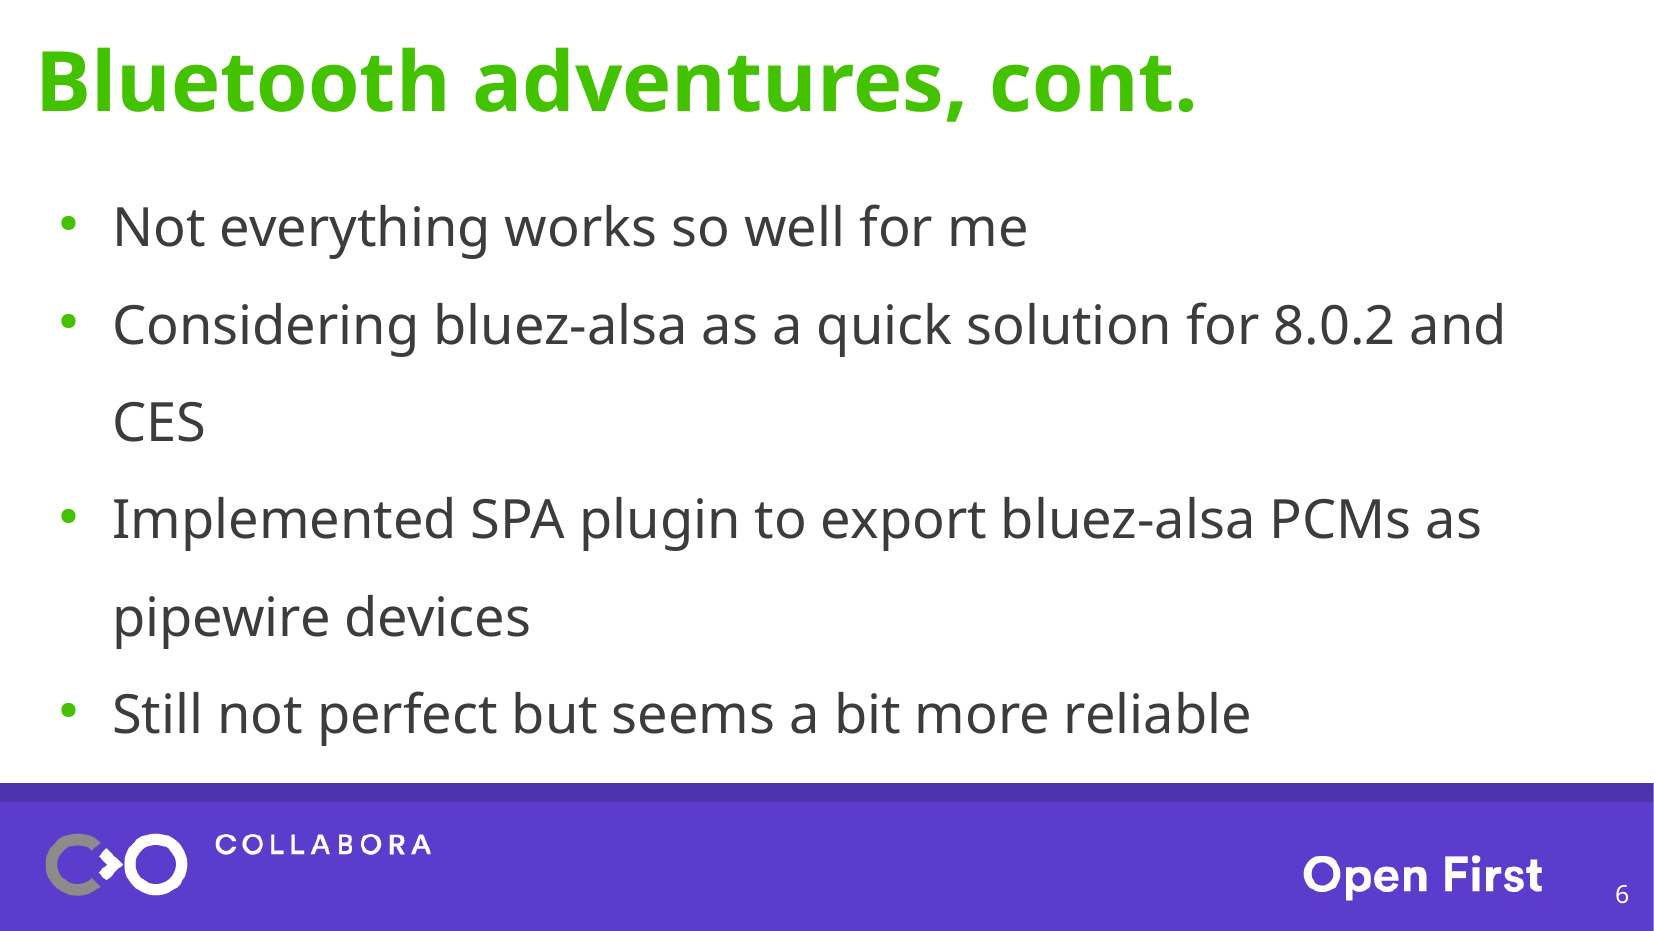

# Bluetooth adventures, cont.
Not everything works so well for me
Considering bluez-alsa as a quick solution for 8.0.2 and CES
Implemented SPA plugin to export bluez-alsa PCMs as pipewire devices
Still not perfect but seems a bit more reliable